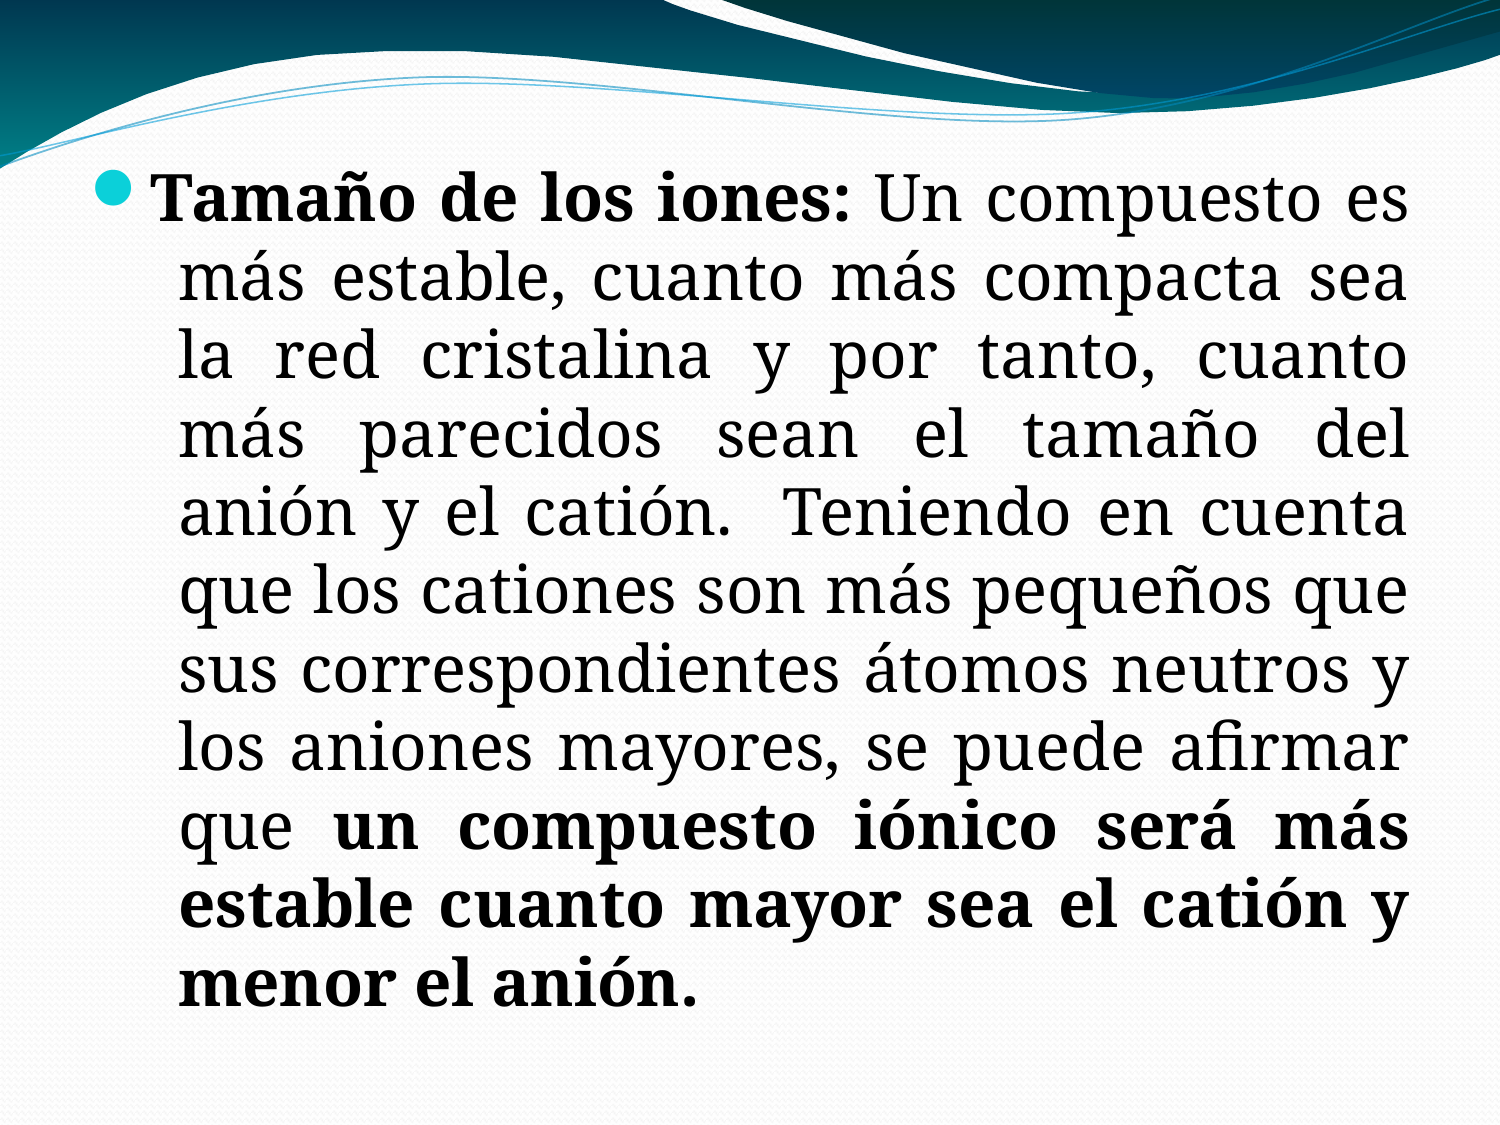

# Tamaño de los iones: Un compuesto es más estable, cuanto más compacta sea la red cristalina y por tanto, cuanto más parecidos sean el tamaño del anión y el catión. Teniendo en cuenta que los cationes son más pequeños que sus correspondientes átomos neutros y los aniones mayores, se puede afirmar que un compuesto iónico será más estable cuanto mayor sea el catión y menor el anión.